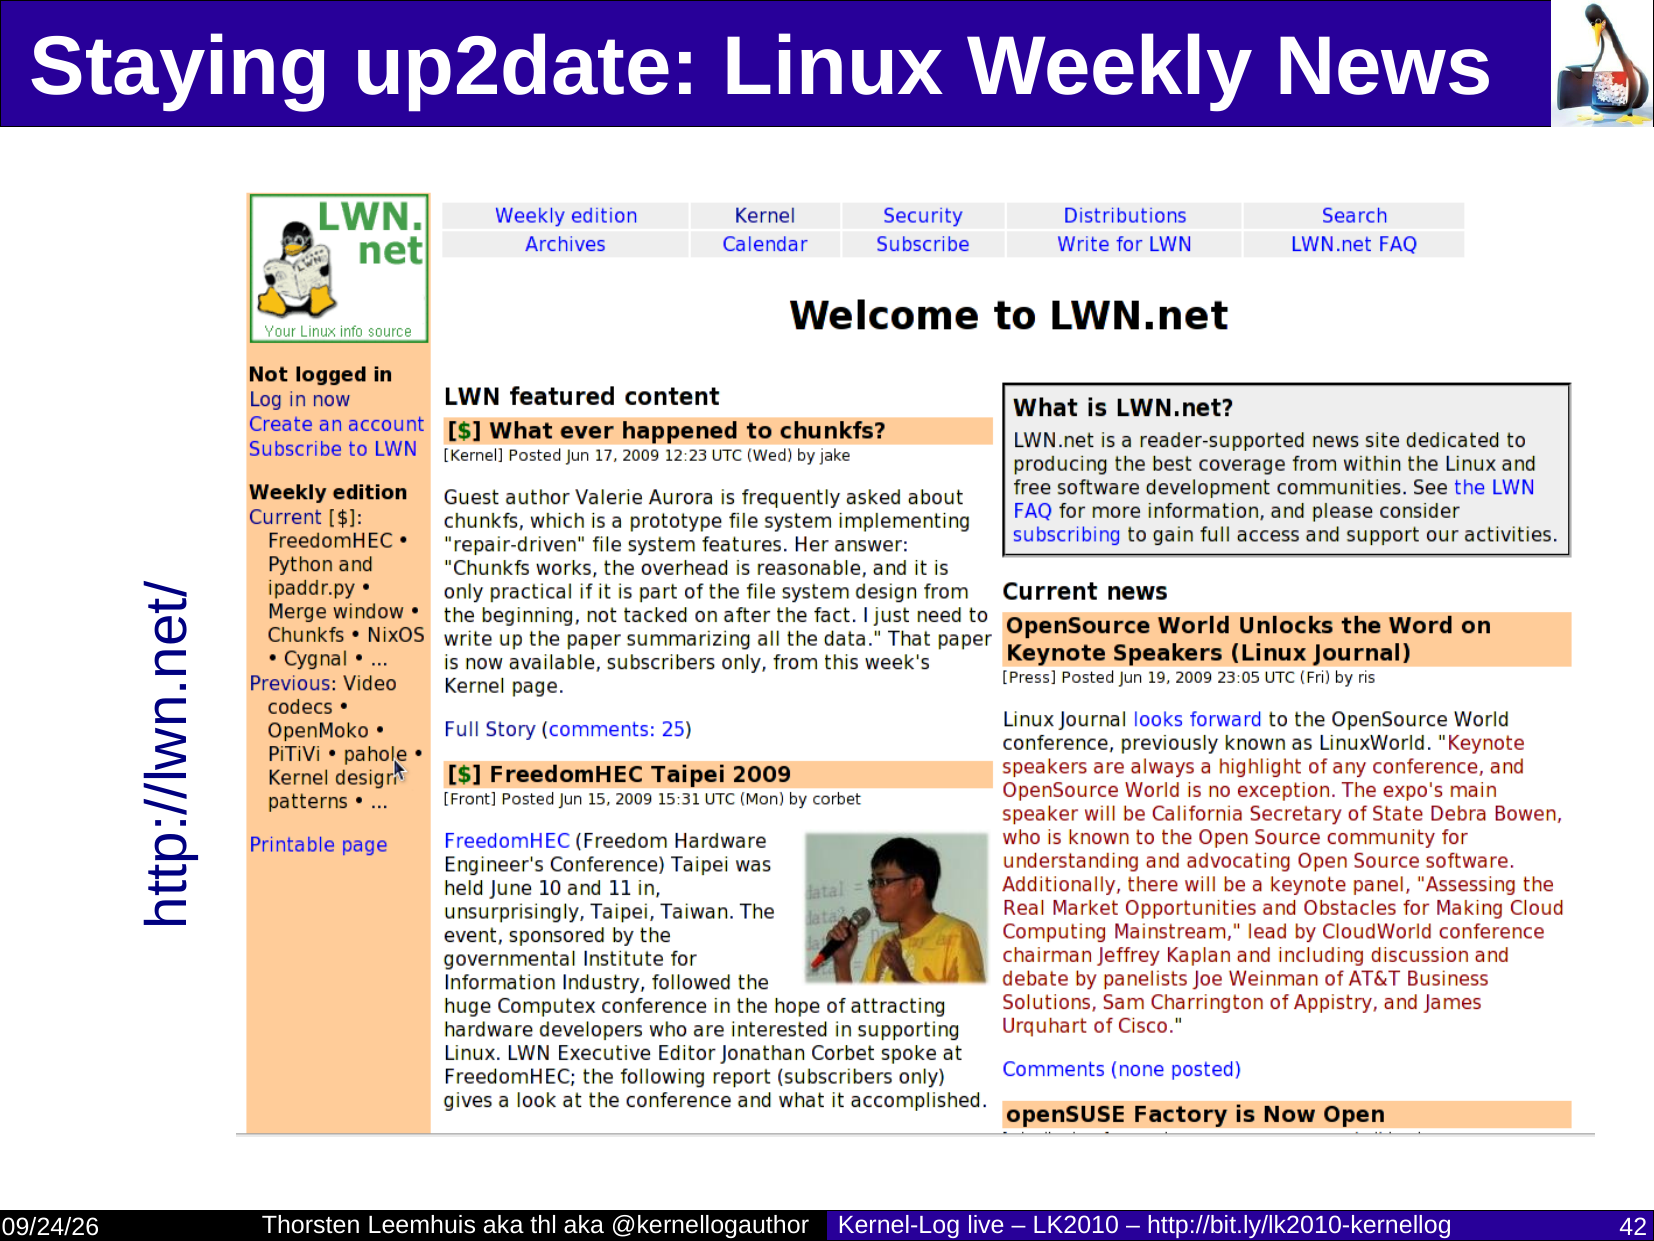

# Staying up2date: Linux Weekly News
http://lwn.net/
42